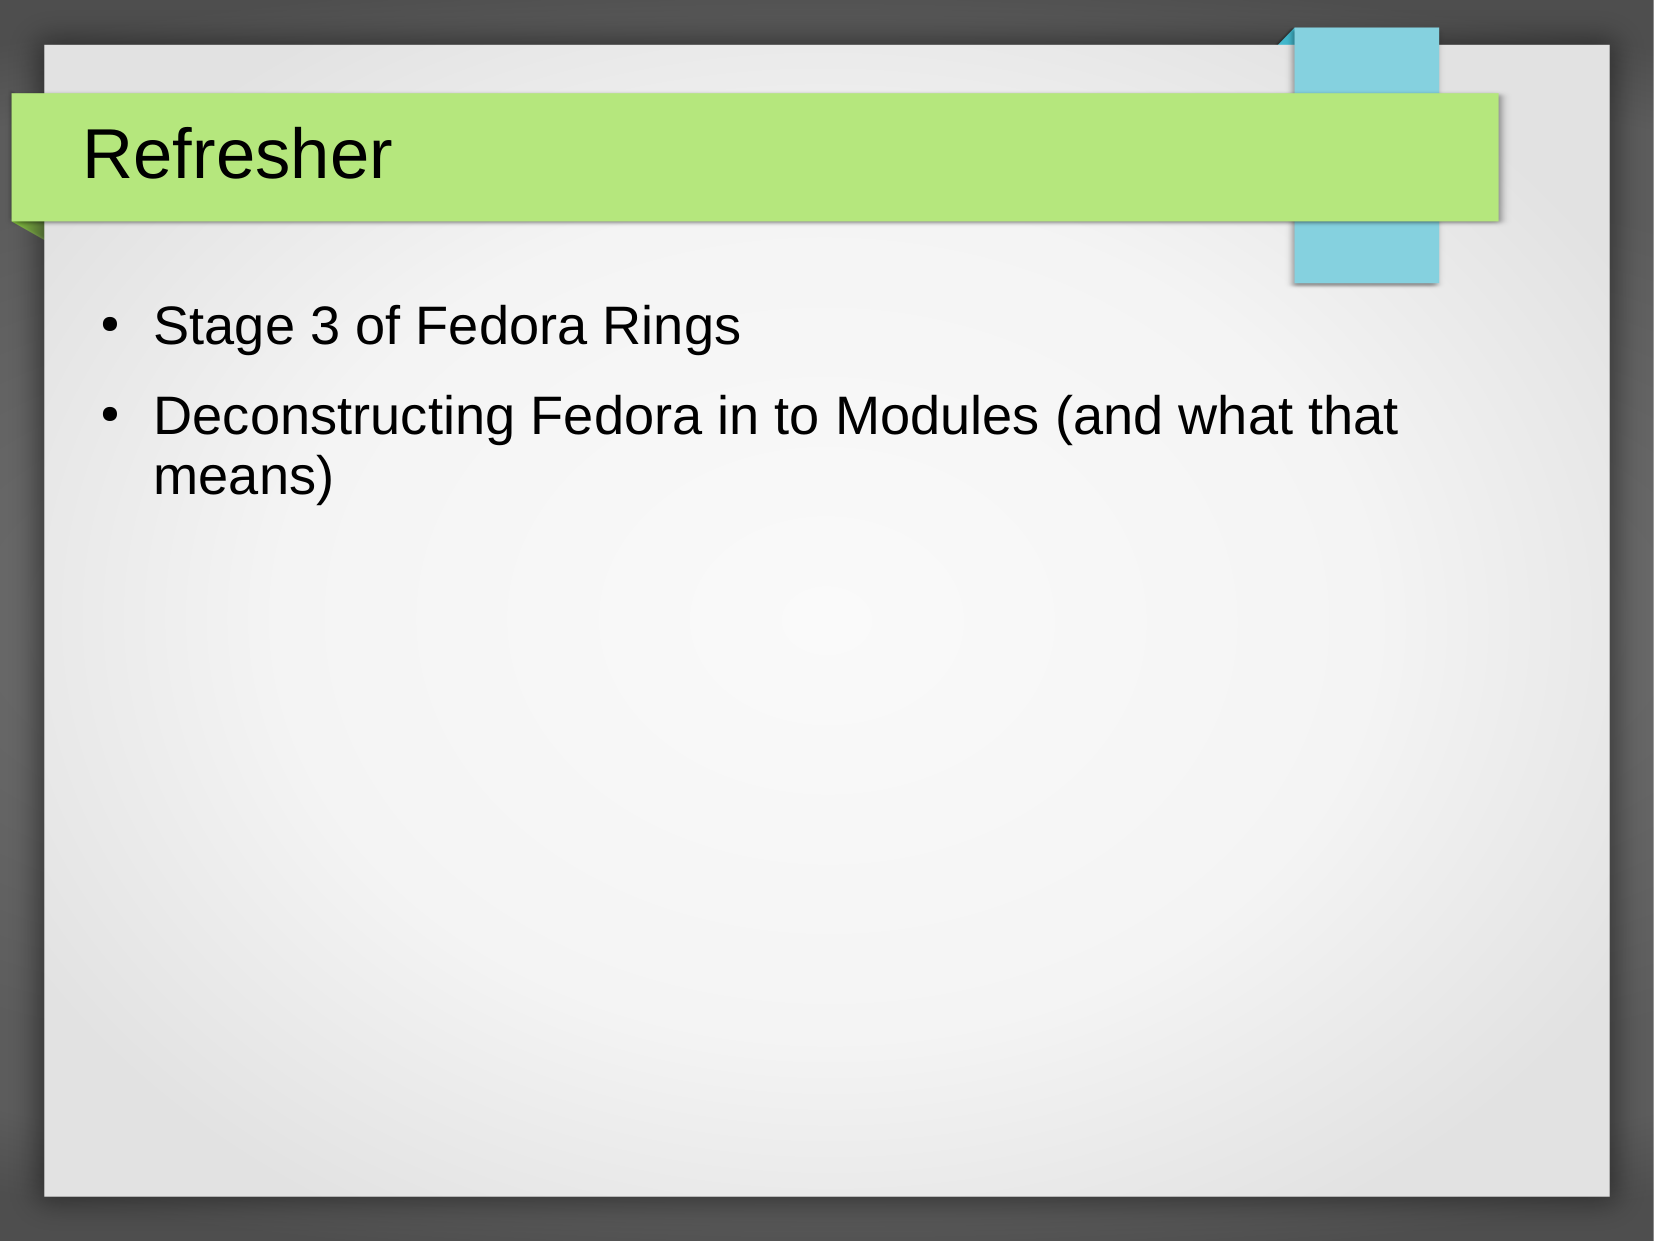

# Refresher
Stage 3 of Fedora Rings
Deconstructing Fedora in to Modules (and what that means)